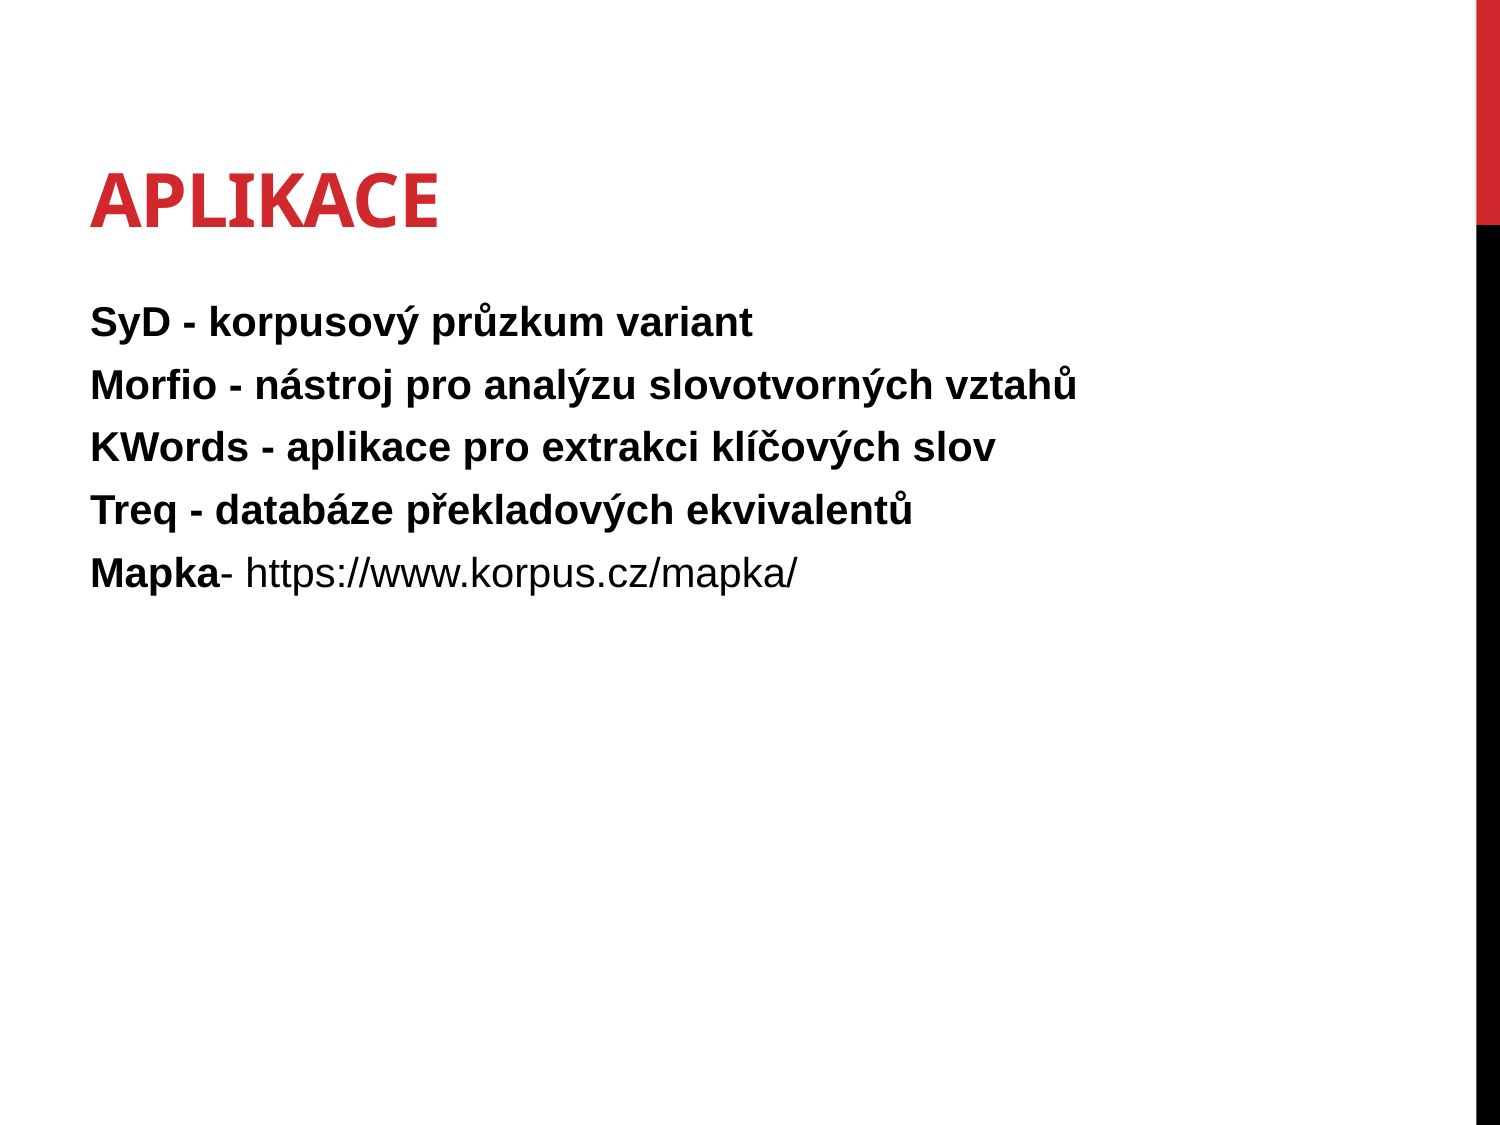

# APLIKACE
SyD - korpusový průzkum variant
Morfio - nástroj pro analýzu slovotvorných vztahů
KWords - aplikace pro extrakci klíčových slov
Treq - databáze překladových ekvivalentů
Mapka- https://www.korpus.cz/mapka/